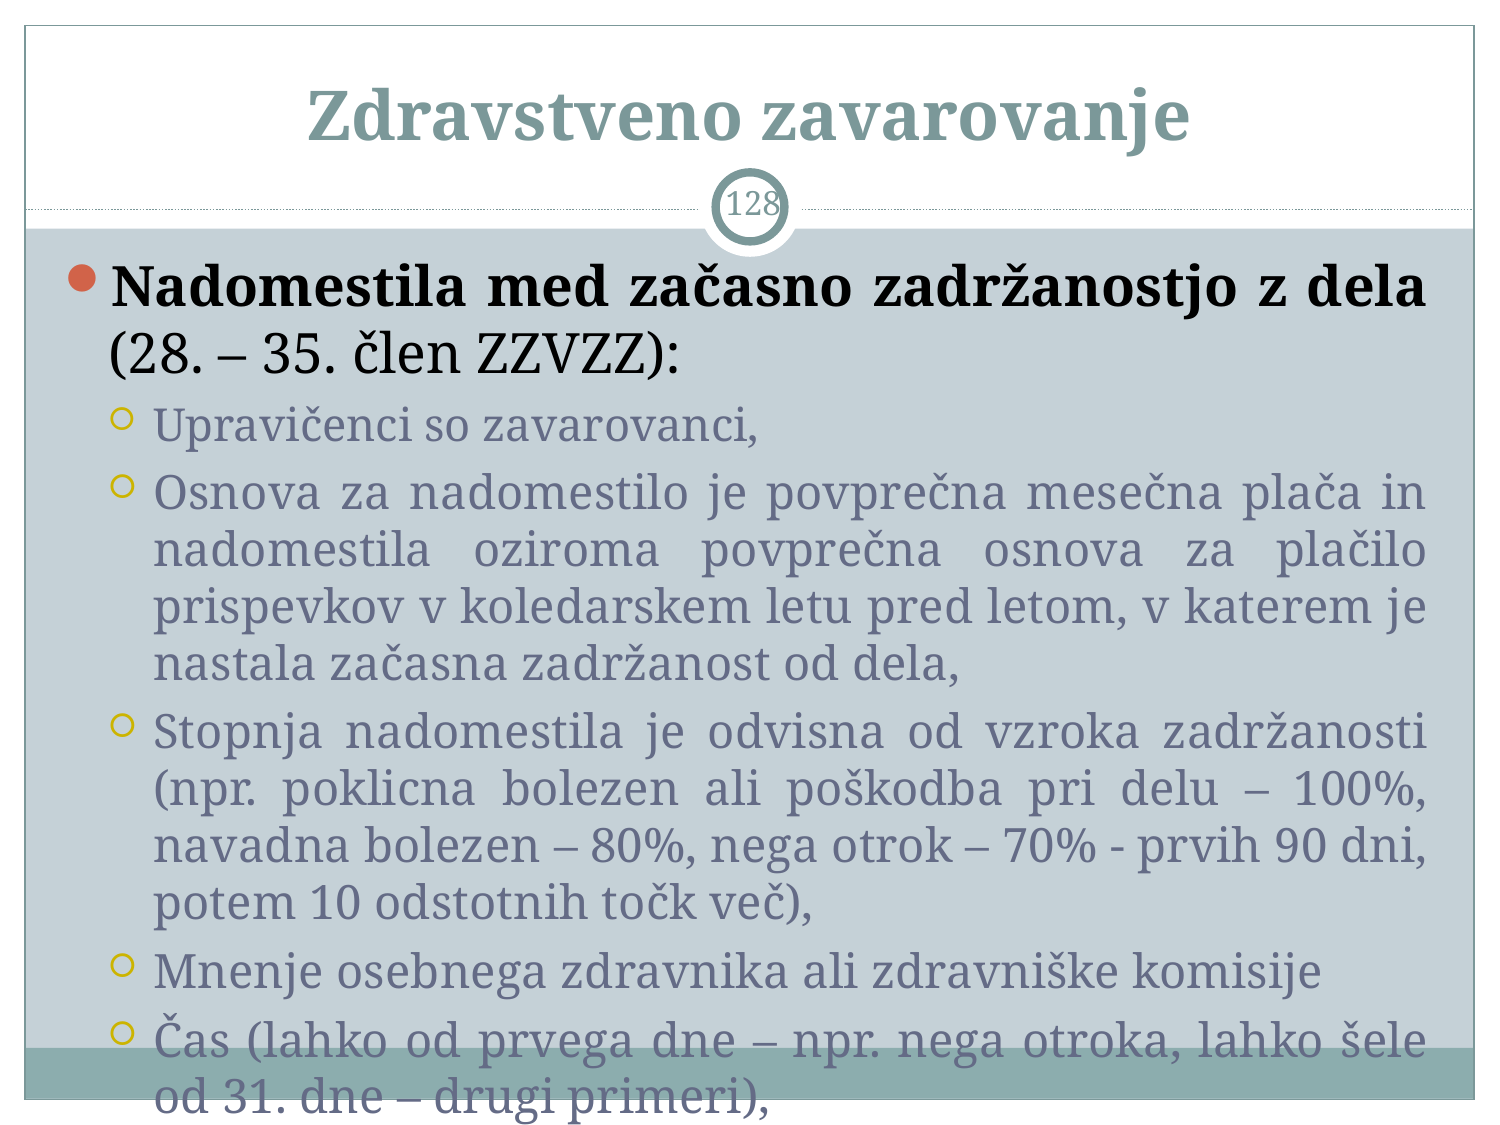

# Zdravstveno zavarovanje
Nadomestila med začasno zadržanostjo z dela (28. – 35. člen ZZVZZ):
Upravičenci so zavarovanci,
Osnova za nadomestilo je povprečna mesečna plača in nadomestila oziroma povprečna osnova za plačilo prispevkov v koledarskem letu pred letom, v katerem je nastala začasna zadržanost od dela,
Stopnja nadomestila je odvisna od vzroka zadržanosti (npr. poklicna bolezen ali poškodba pri delu – 100%, navadna bolezen – 80%, nega otrok – 70% - prvih 90 dni, potem 10 odstotnih točk več),
Mnenje osebnega zdravnika ali zdravniške komisije
Čas (lahko od prvega dne – npr. nega otroka, lahko šele od 31. dne – drugi primeri),